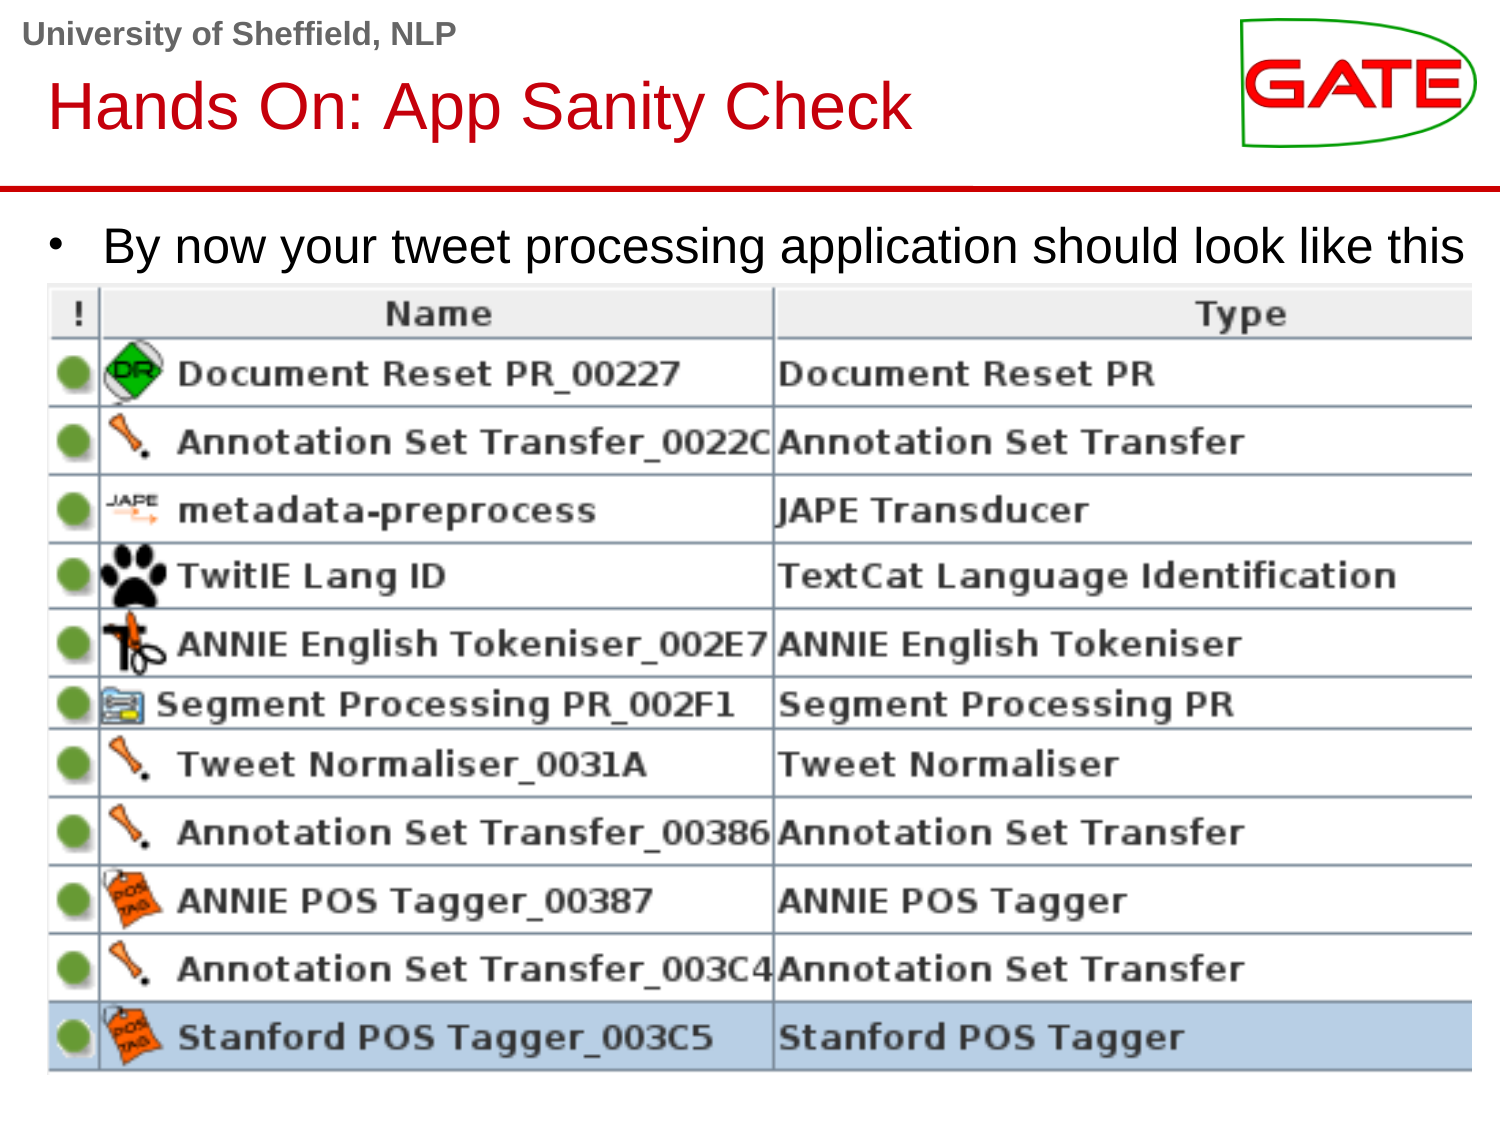

Hands On: App Sanity Check
By now your tweet processing application should look like this